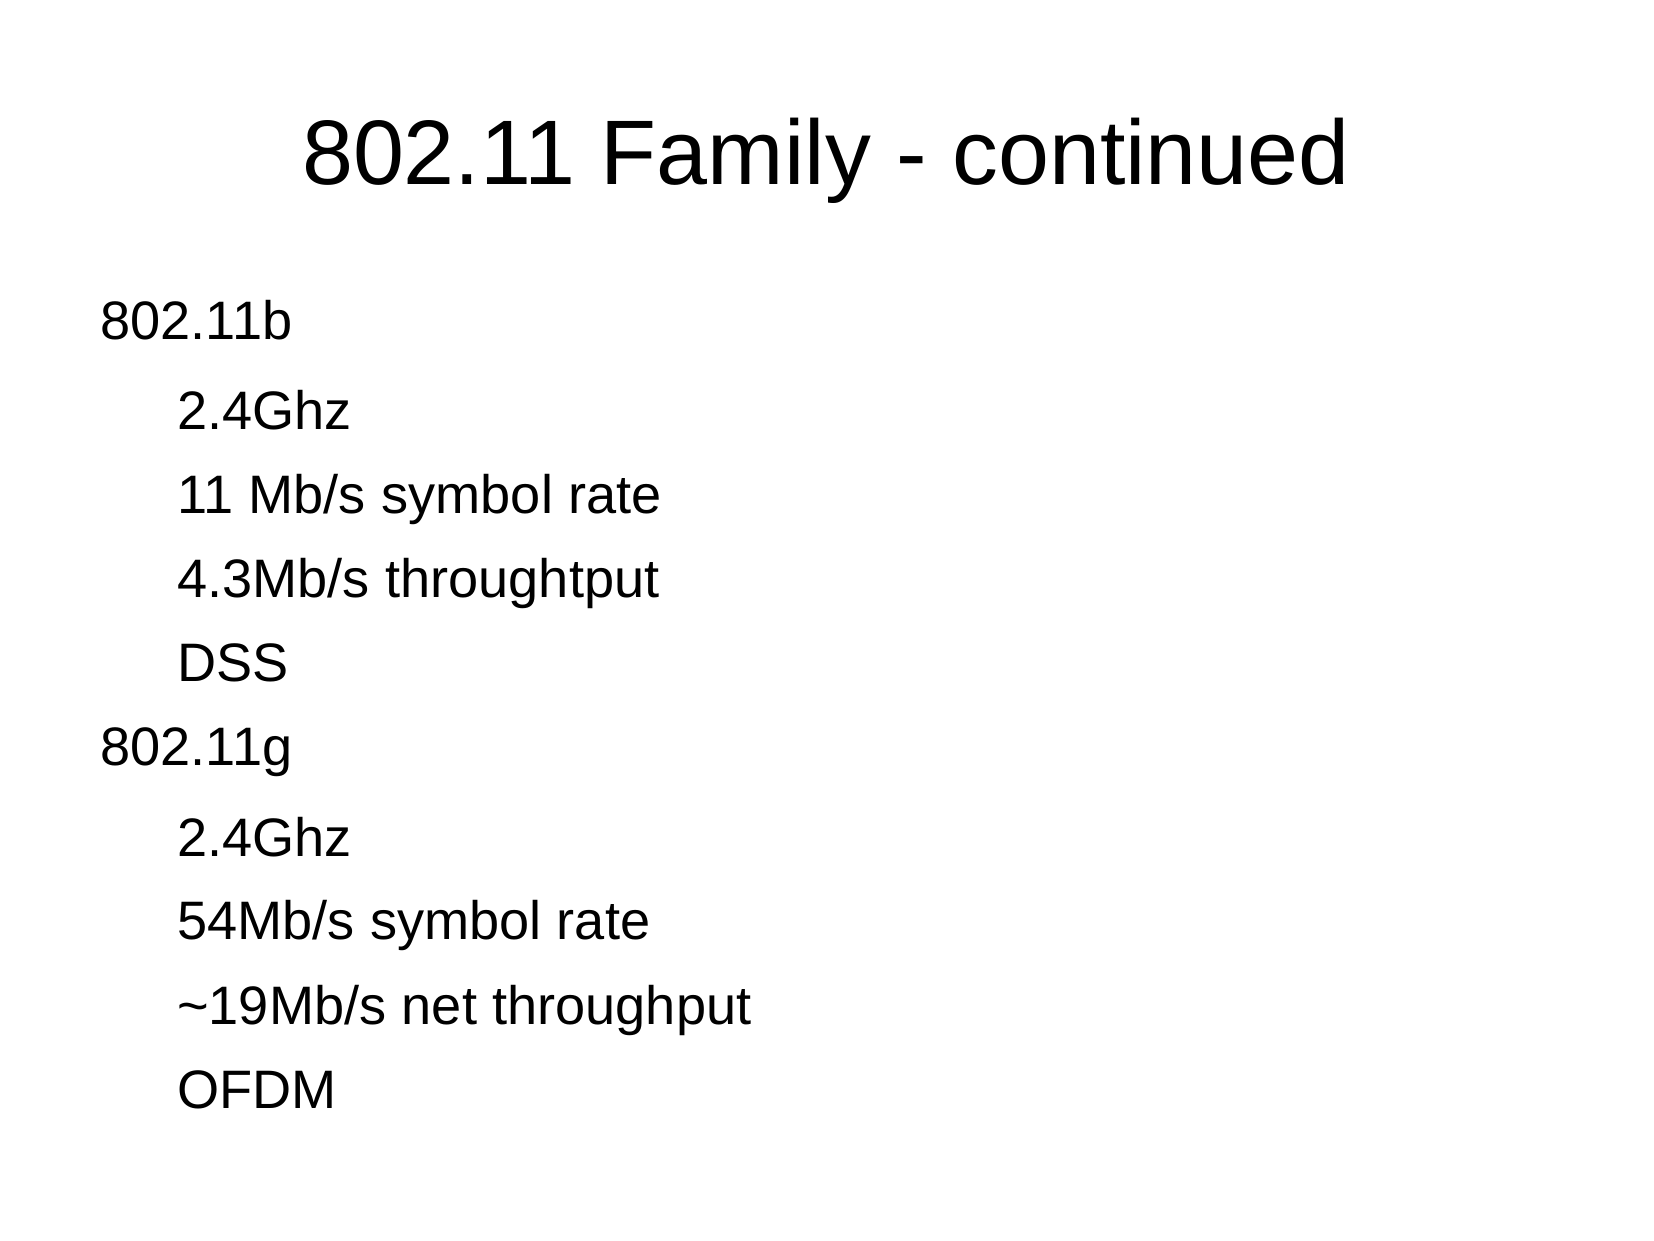

# 802.11 Family - continued
802.11b
2.4Ghz
11 Mb/s symbol rate
4.3Mb/s throughtput
DSS
802.11g
2.4Ghz
54Mb/s symbol rate
~19Mb/s net throughput
OFDM